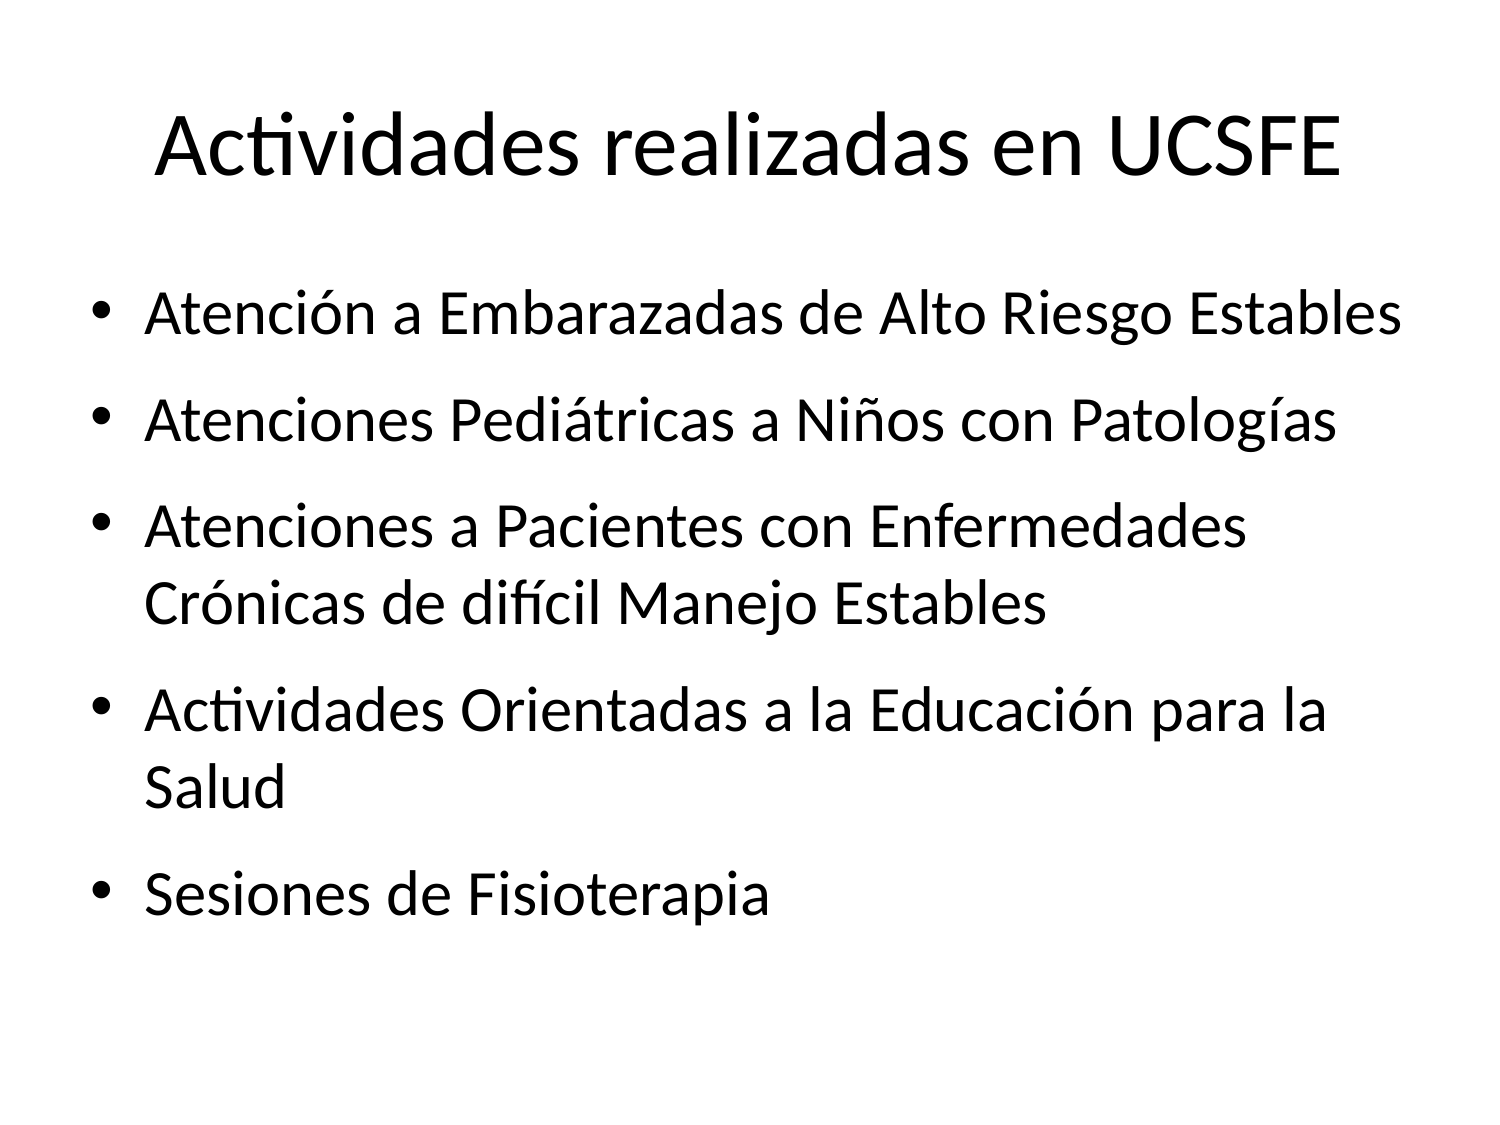

Actividades realizadas en UCSFE
# Atención a Embarazadas de Alto Riesgo Estables
Atenciones Pediátricas a Niños con Patologías
Atenciones a Pacientes con Enfermedades Crónicas de difícil Manejo Estables
Actividades Orientadas a la Educación para la Salud
Sesiones de Fisioterapia